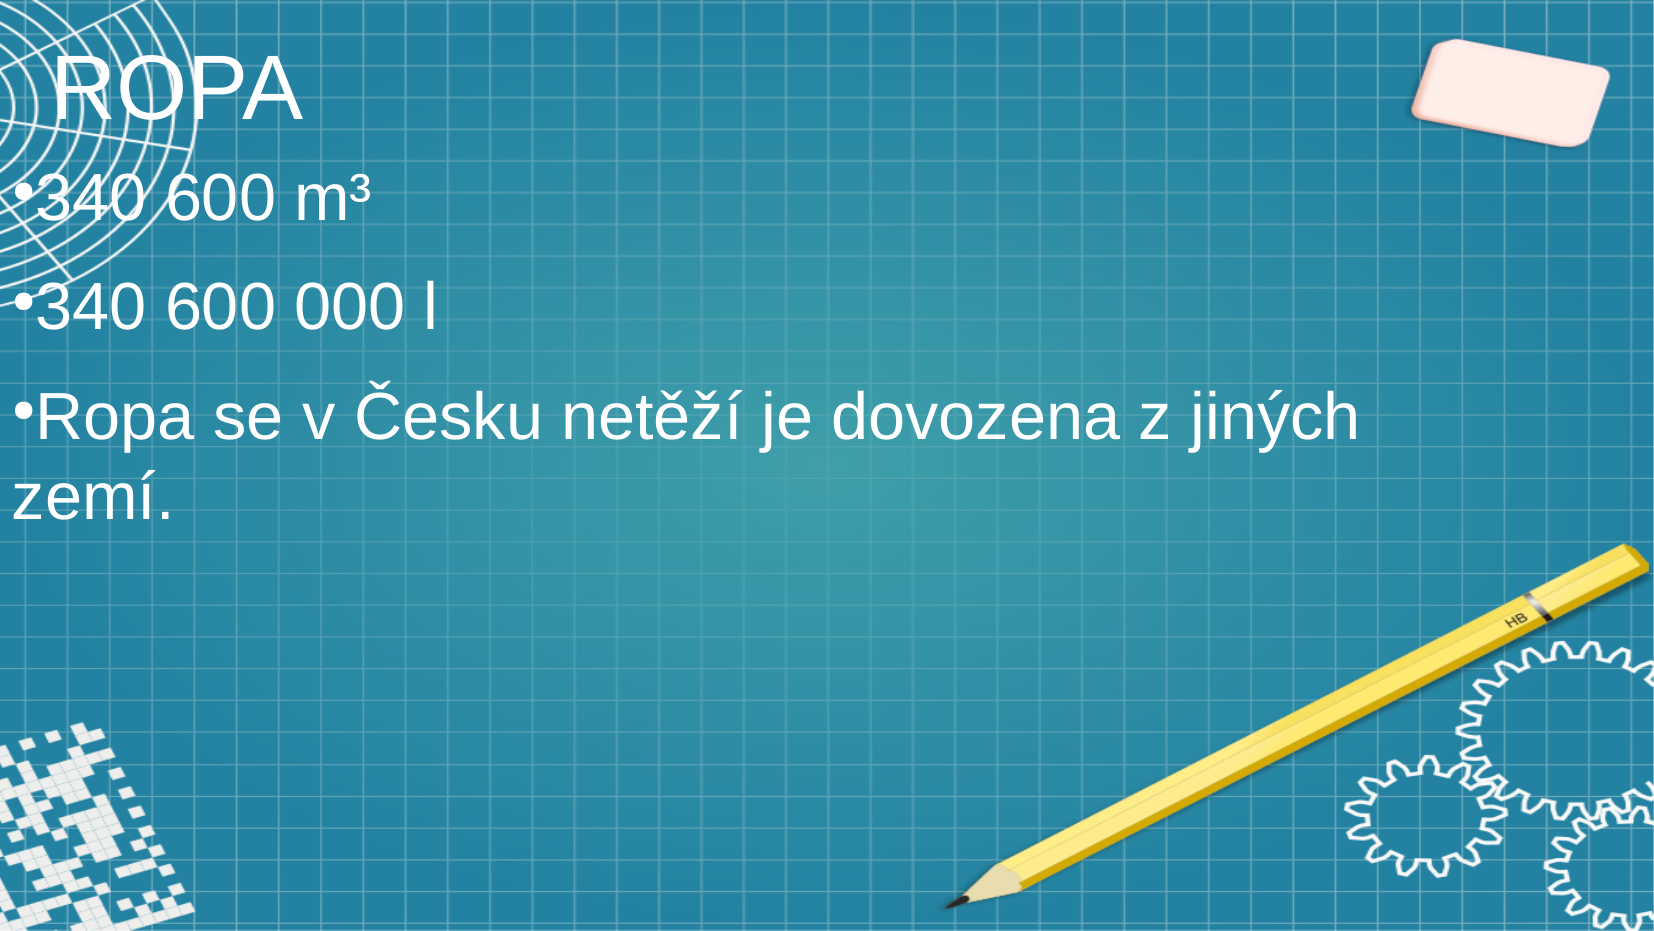

# ROPA
340 600 m³
340 600 000 l
Ropa se v Česku netěží je dovozena z jiných zemí.